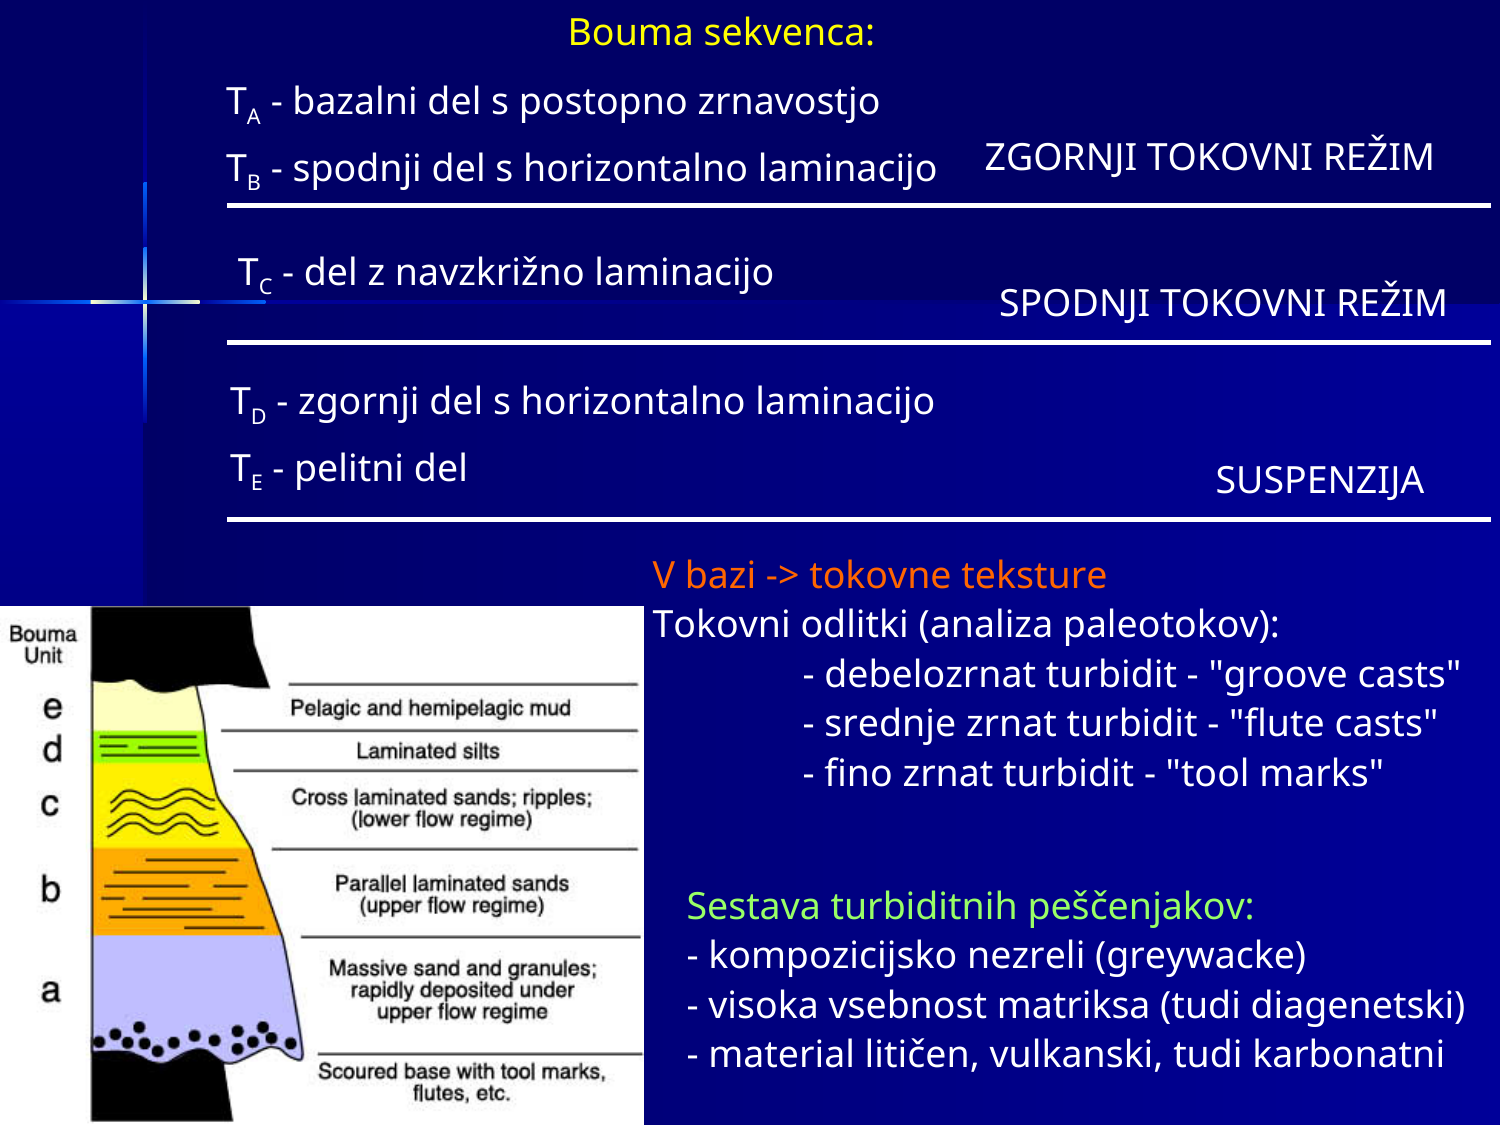

Bouma sekvenca:
TA - bazalni del s postopno zrnavostjo
TB - spodnji del s horizontalno laminacijo
ZGORNJI TOKOVNI REŽIM
TC - del z navzkrižno laminacijo
SPODNJI TOKOVNI REŽIM
TD - zgornji del s horizontalno laminacijo
TE - pelitni del
SUSPENZIJA
V bazi -> tokovne teksture
Tokovni odlitki (analiza paleotokov):
	- debelozrnat turbidit - "groove casts"
	- srednje zrnat turbidit - "flute casts"
	- fino zrnat turbidit - "tool marks"
Sestava turbiditnih peščenjakov:
- kompozicijsko nezreli (greywacke)
- visoka vsebnost matriksa (tudi diagenetski)
- material litičen, vulkanski, tudi karbonatni